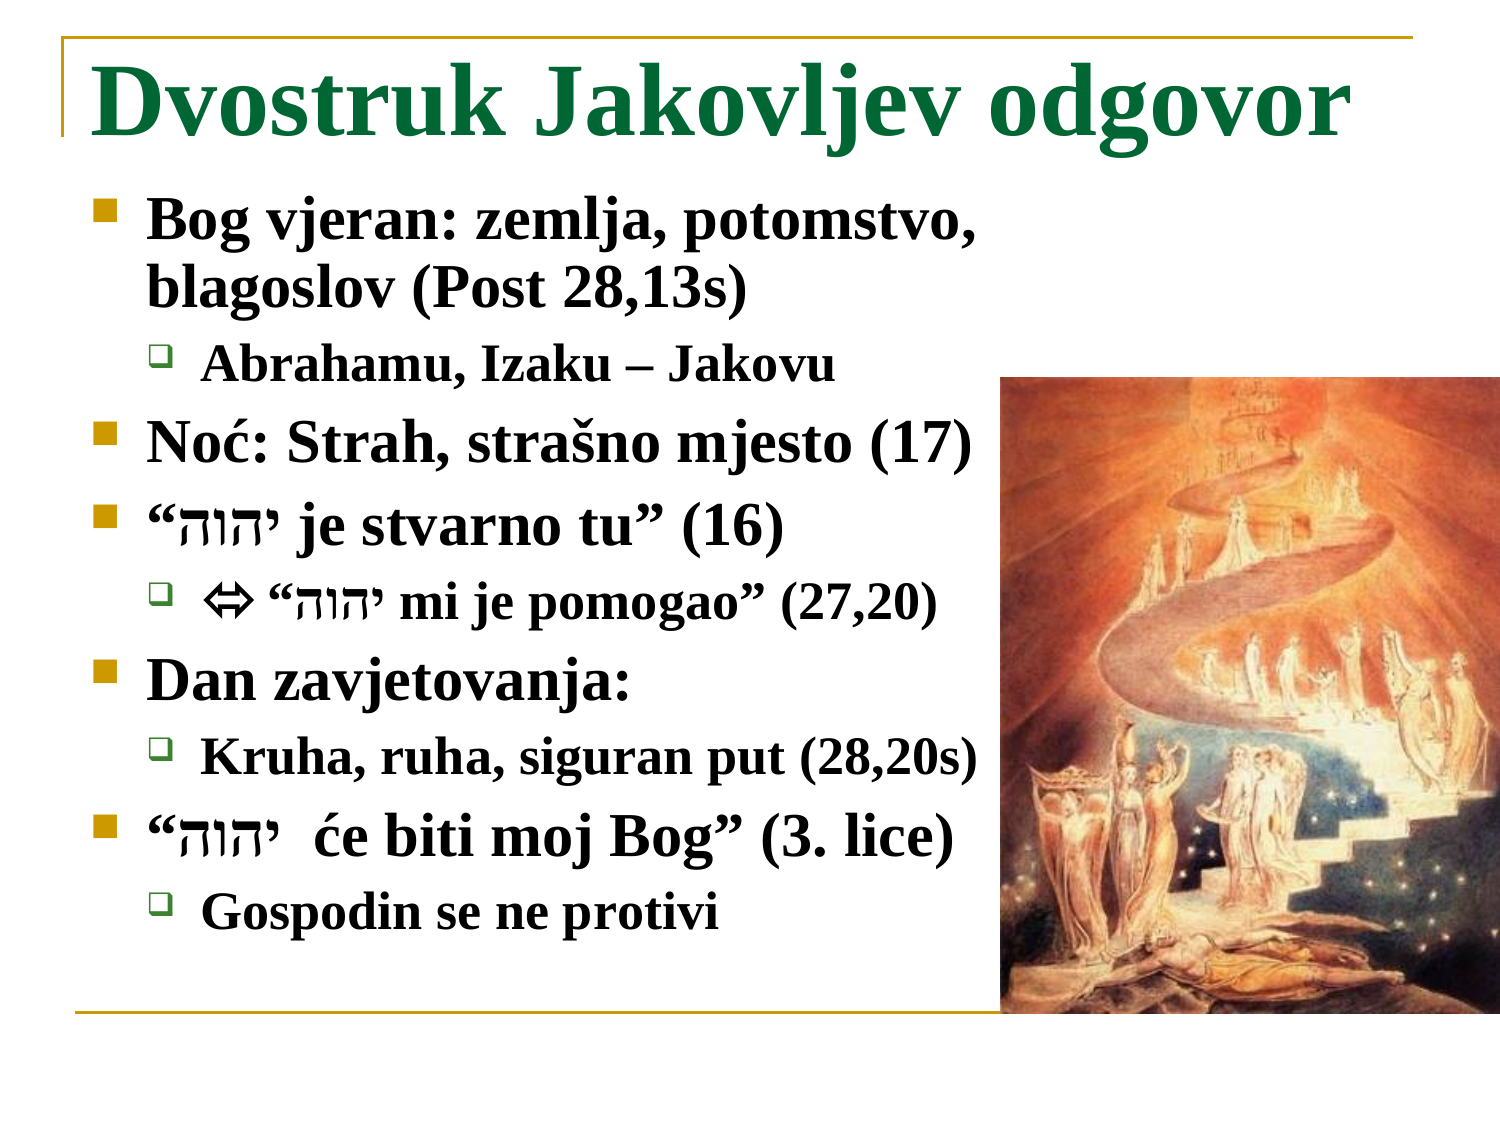

# Dvostruk Jakovljev odgovor
Bog vjeran: zemlja, potomstvo,
blagoslov (Post 28,13s)
Abrahamu, Izaku – Jakovu
Noć: Strah, strašno mjesto (17)
“יהוה je stvarno tu” (16)
 “יהוה mi je pomogao” (27,20)
Dan zavjetovanja:
Kruha, ruha, siguran put (28,20s)
“יהוה će biti moj Bog” (3. lice)
Gospodin se ne protivi